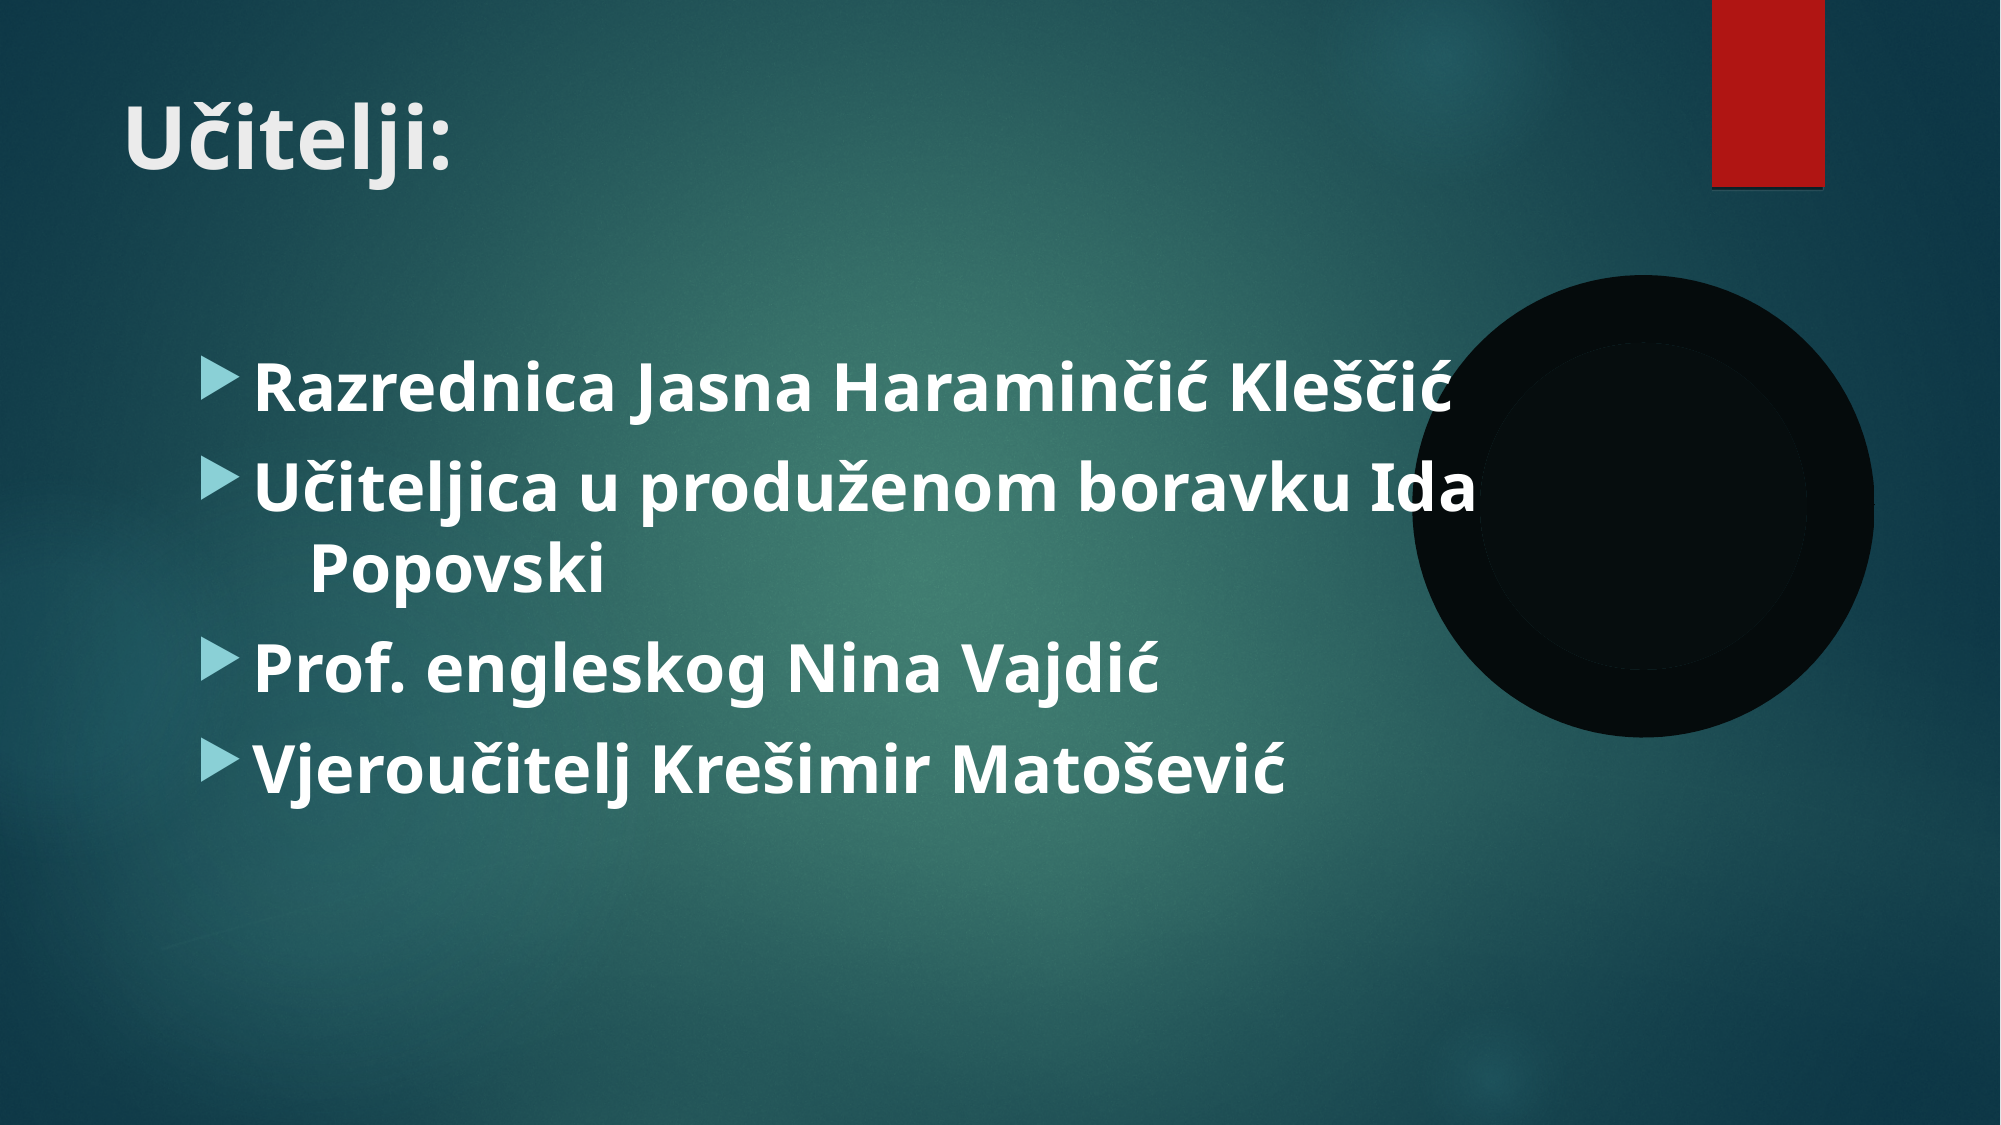

# Učitelji:
Razrednica Jasna Haraminčić Kleščić
Učiteljica u produženom boravku Ida Popovski
Prof. engleskog Nina Vajdić
Vjeroučitelj Krešimir Matošević